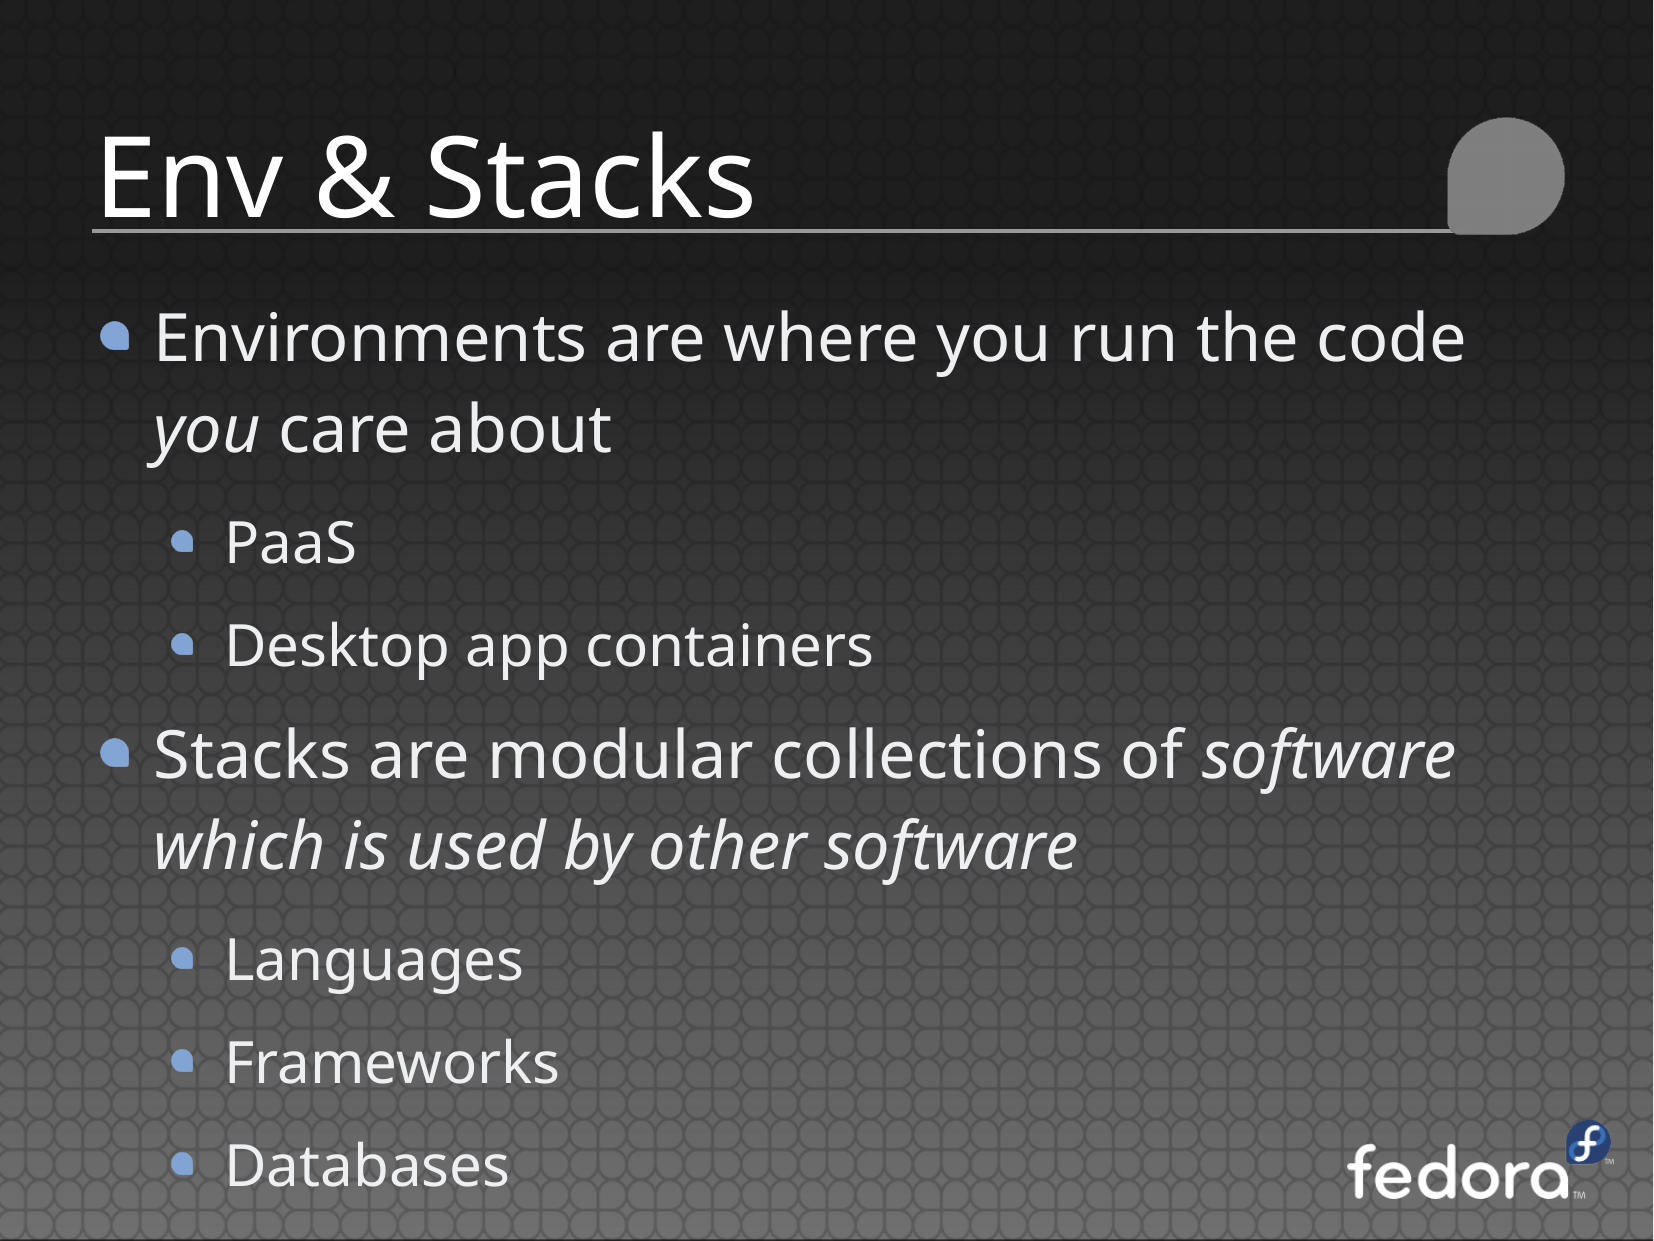

Env & Stacks
# Environments are where you run the code you care about
PaaS
Desktop app containers
Stacks are modular collections of software which is used by other software
Languages
Frameworks
Databases
Whatever